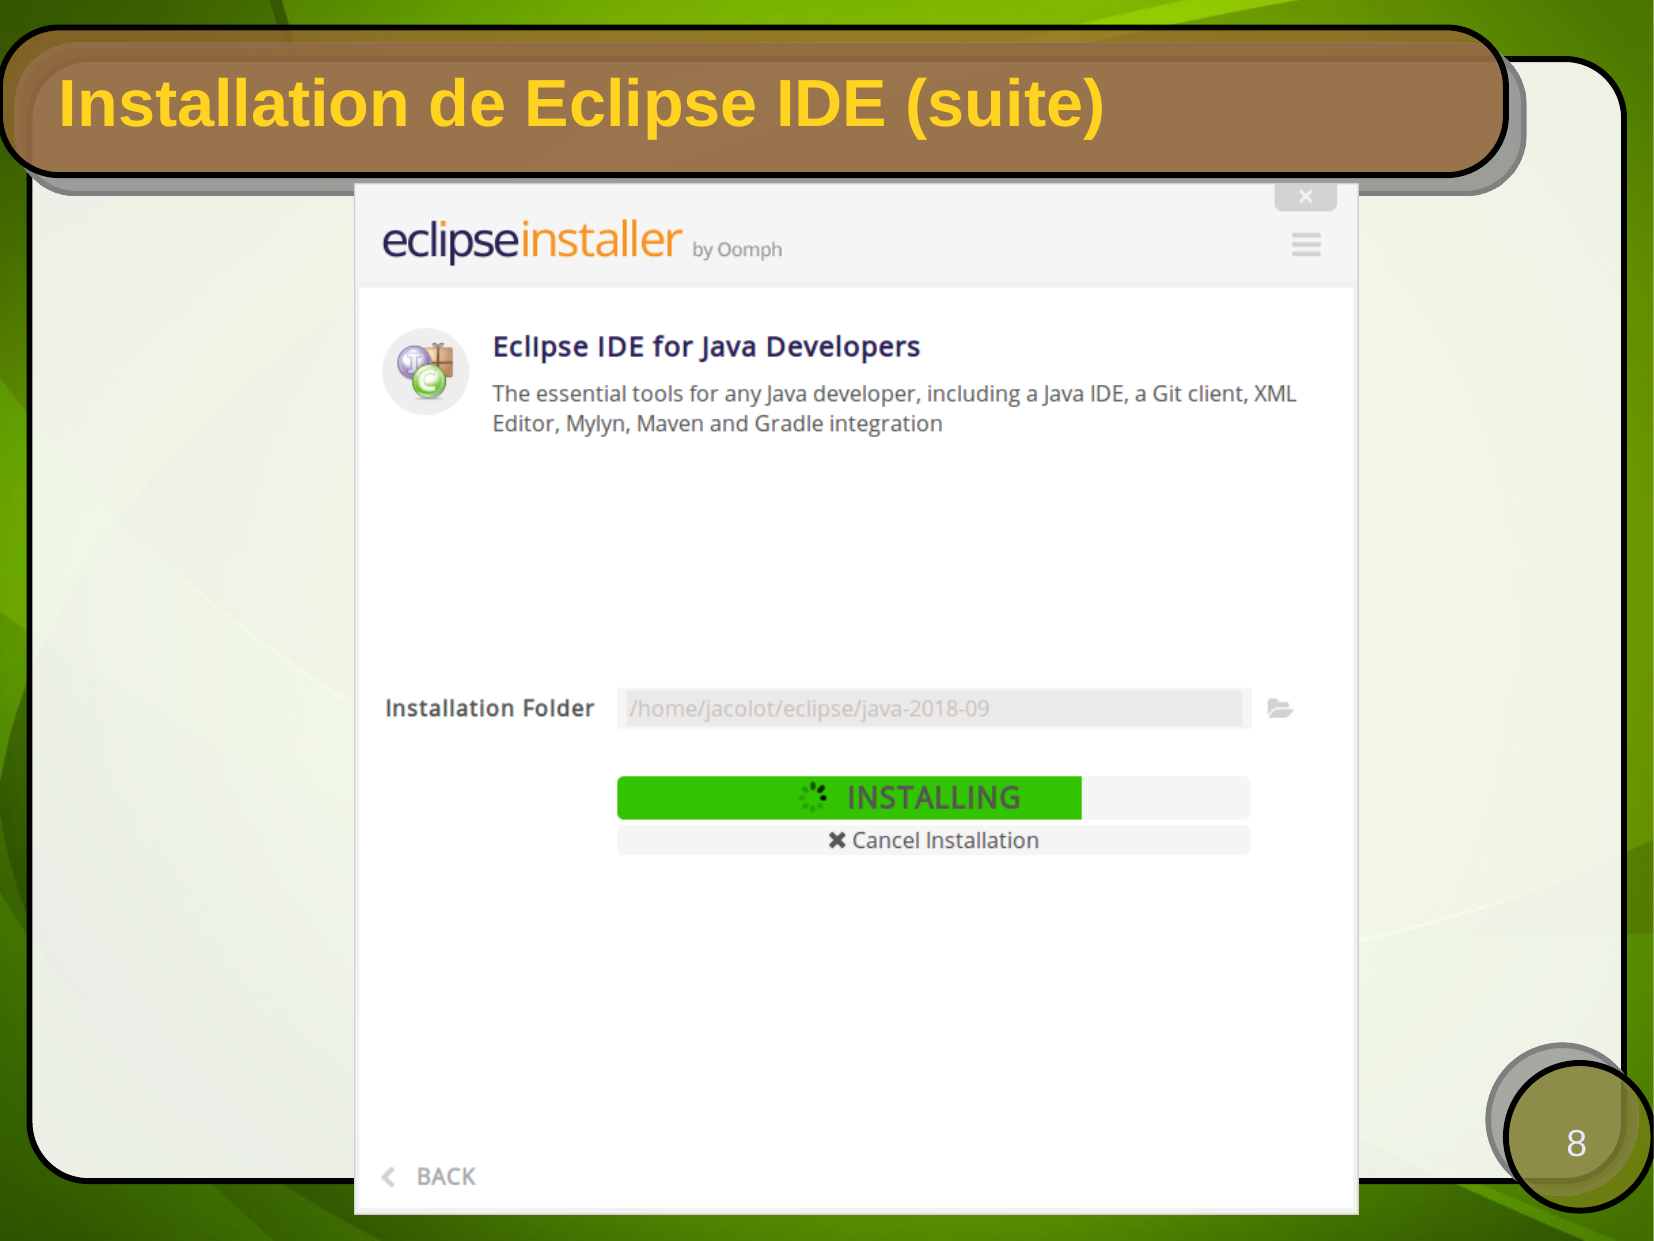

# Installation de Eclipse IDE (suite)
8